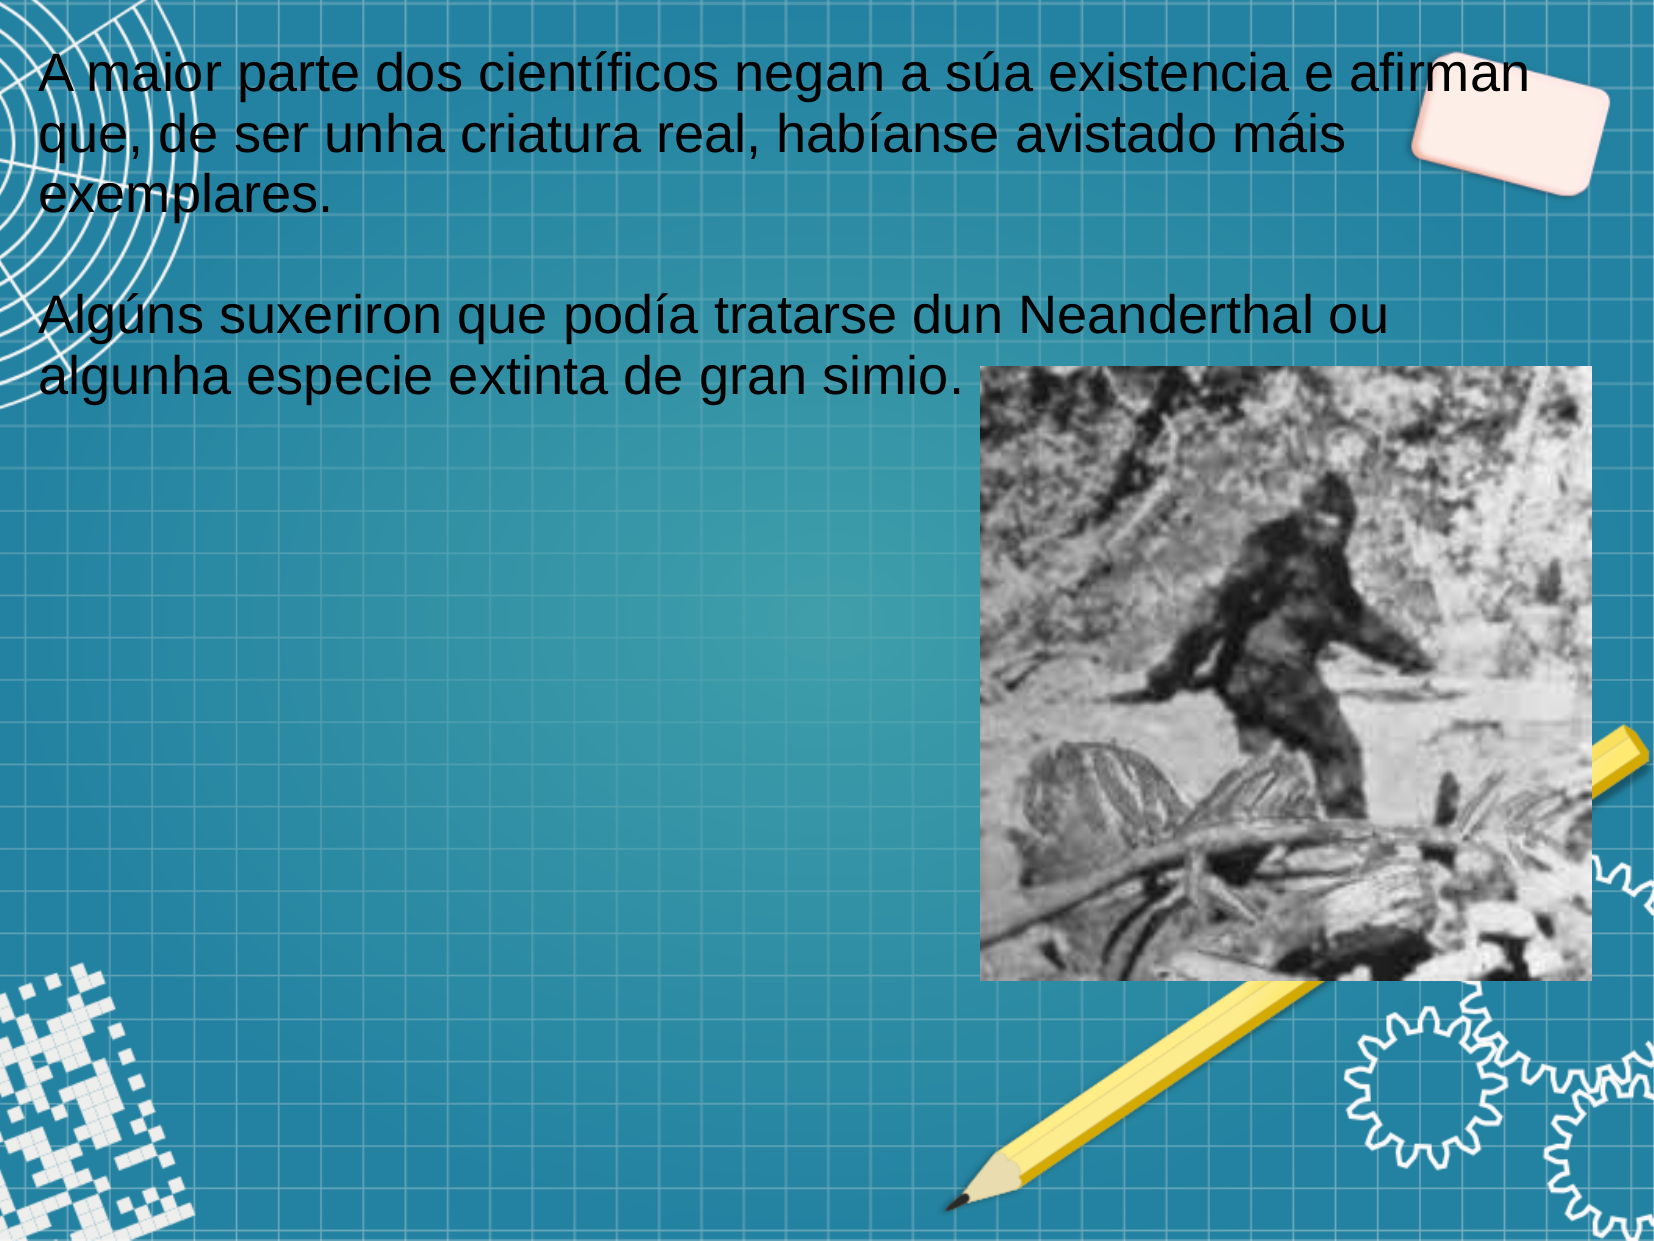

A maior parte dos científicos negan a súa existencia e afirman que, de ser unha criatura real, habíanse avistado máis exemplares.
Algúns suxeriron que podía tratarse dun Neanderthal ou algunha especie extinta de gran simio.